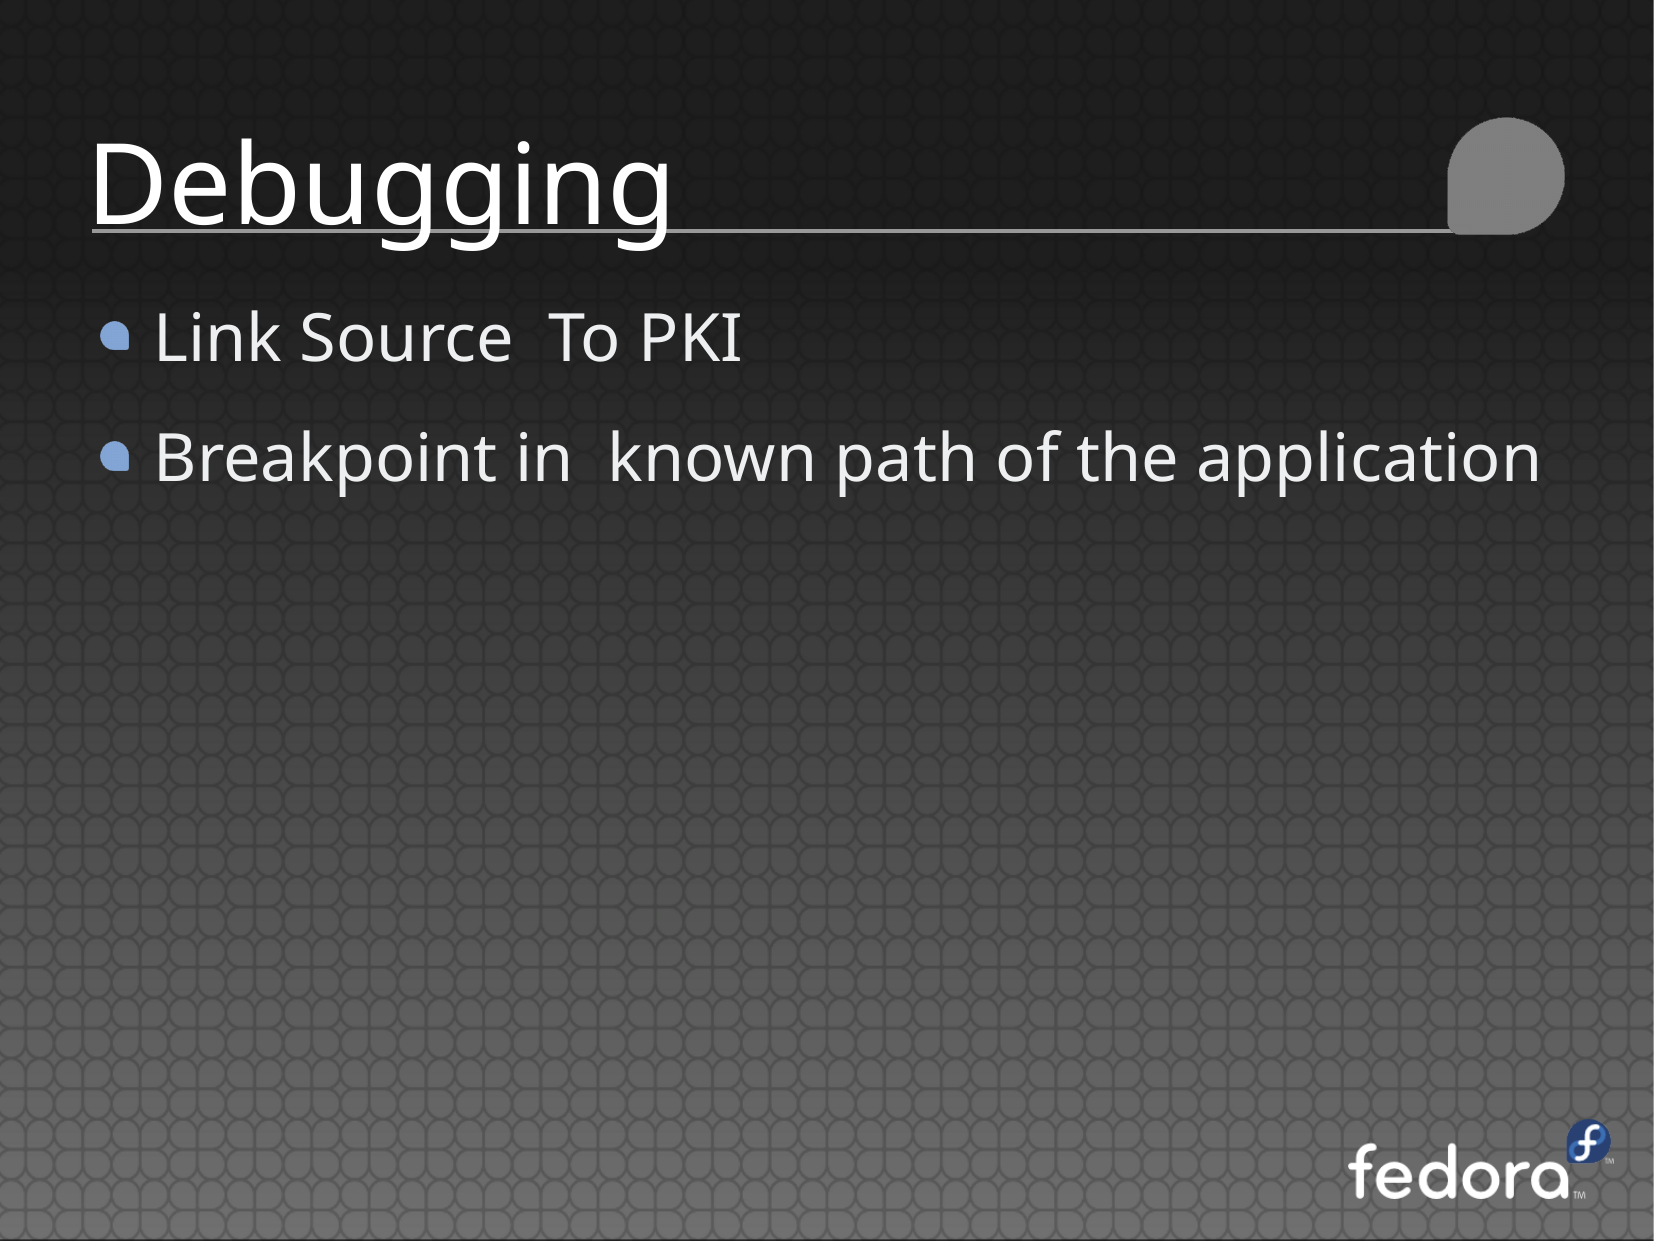

# Debugging
Link Source To PKI
Breakpoint in known path of the application